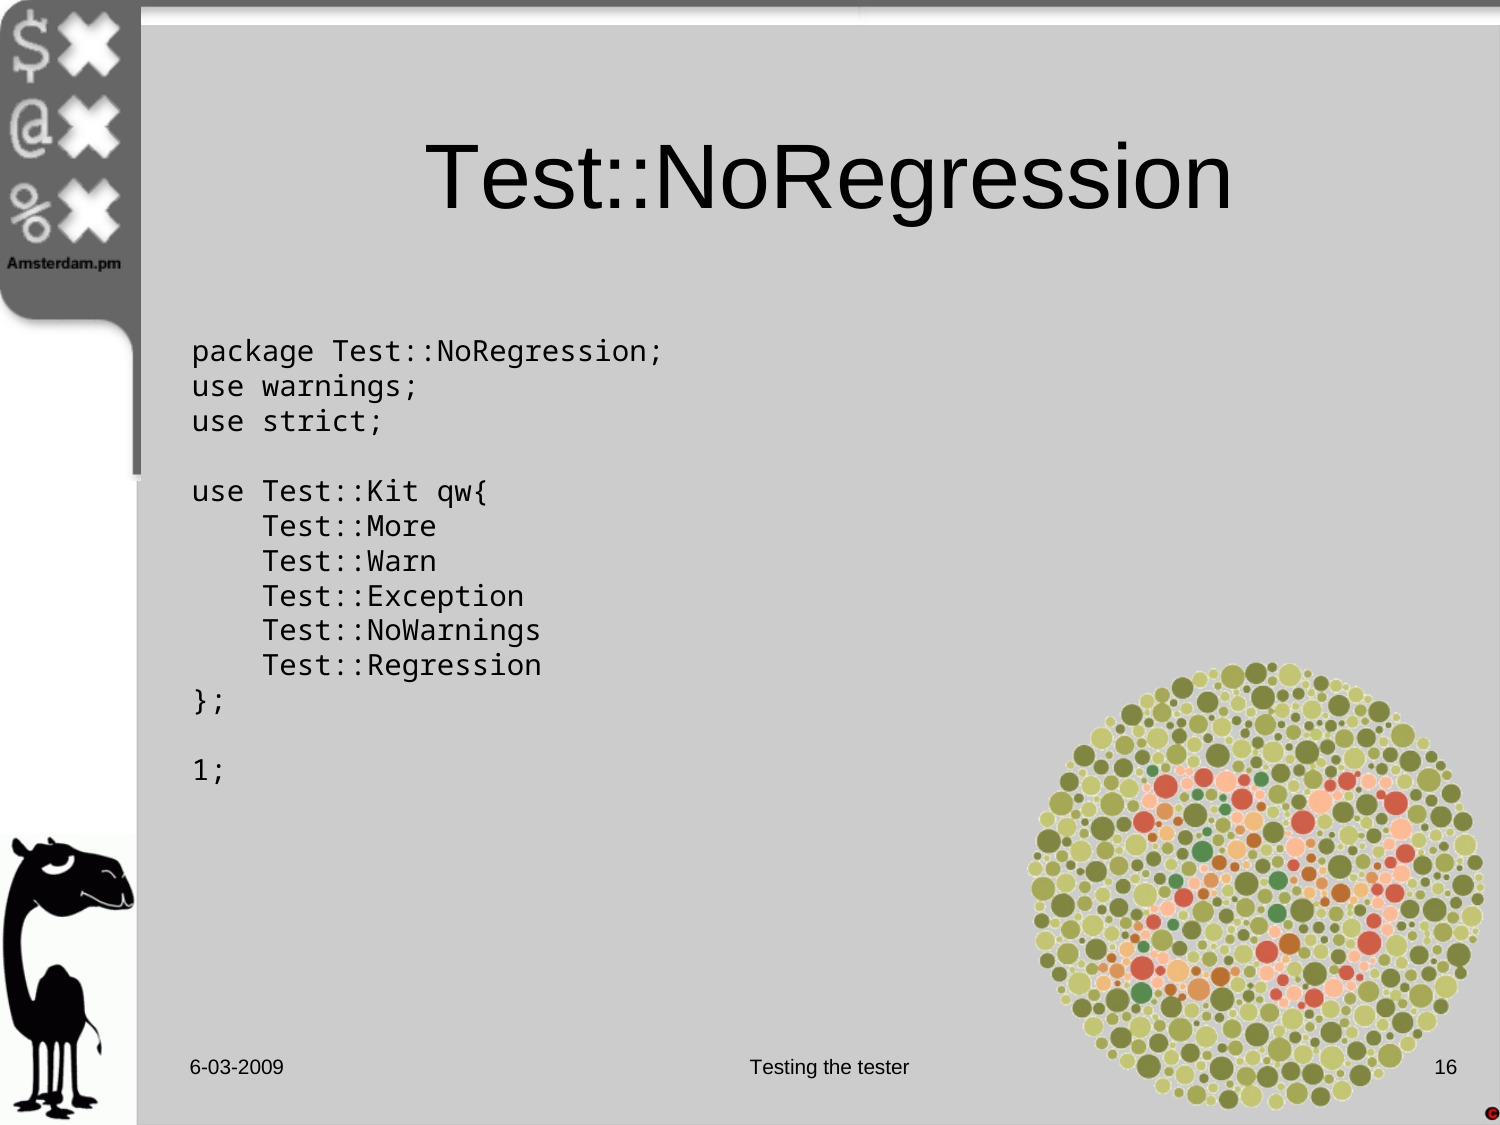

# Test::NoRegression
package Test::NoRegression;
use warnings;
use strict;
use Test::Kit qw{
 Test::More
 Test::Warn
 Test::Exception
 Test::NoWarnings
 Test::Regression
};
1;
6-03-2009
Testing the tester
16